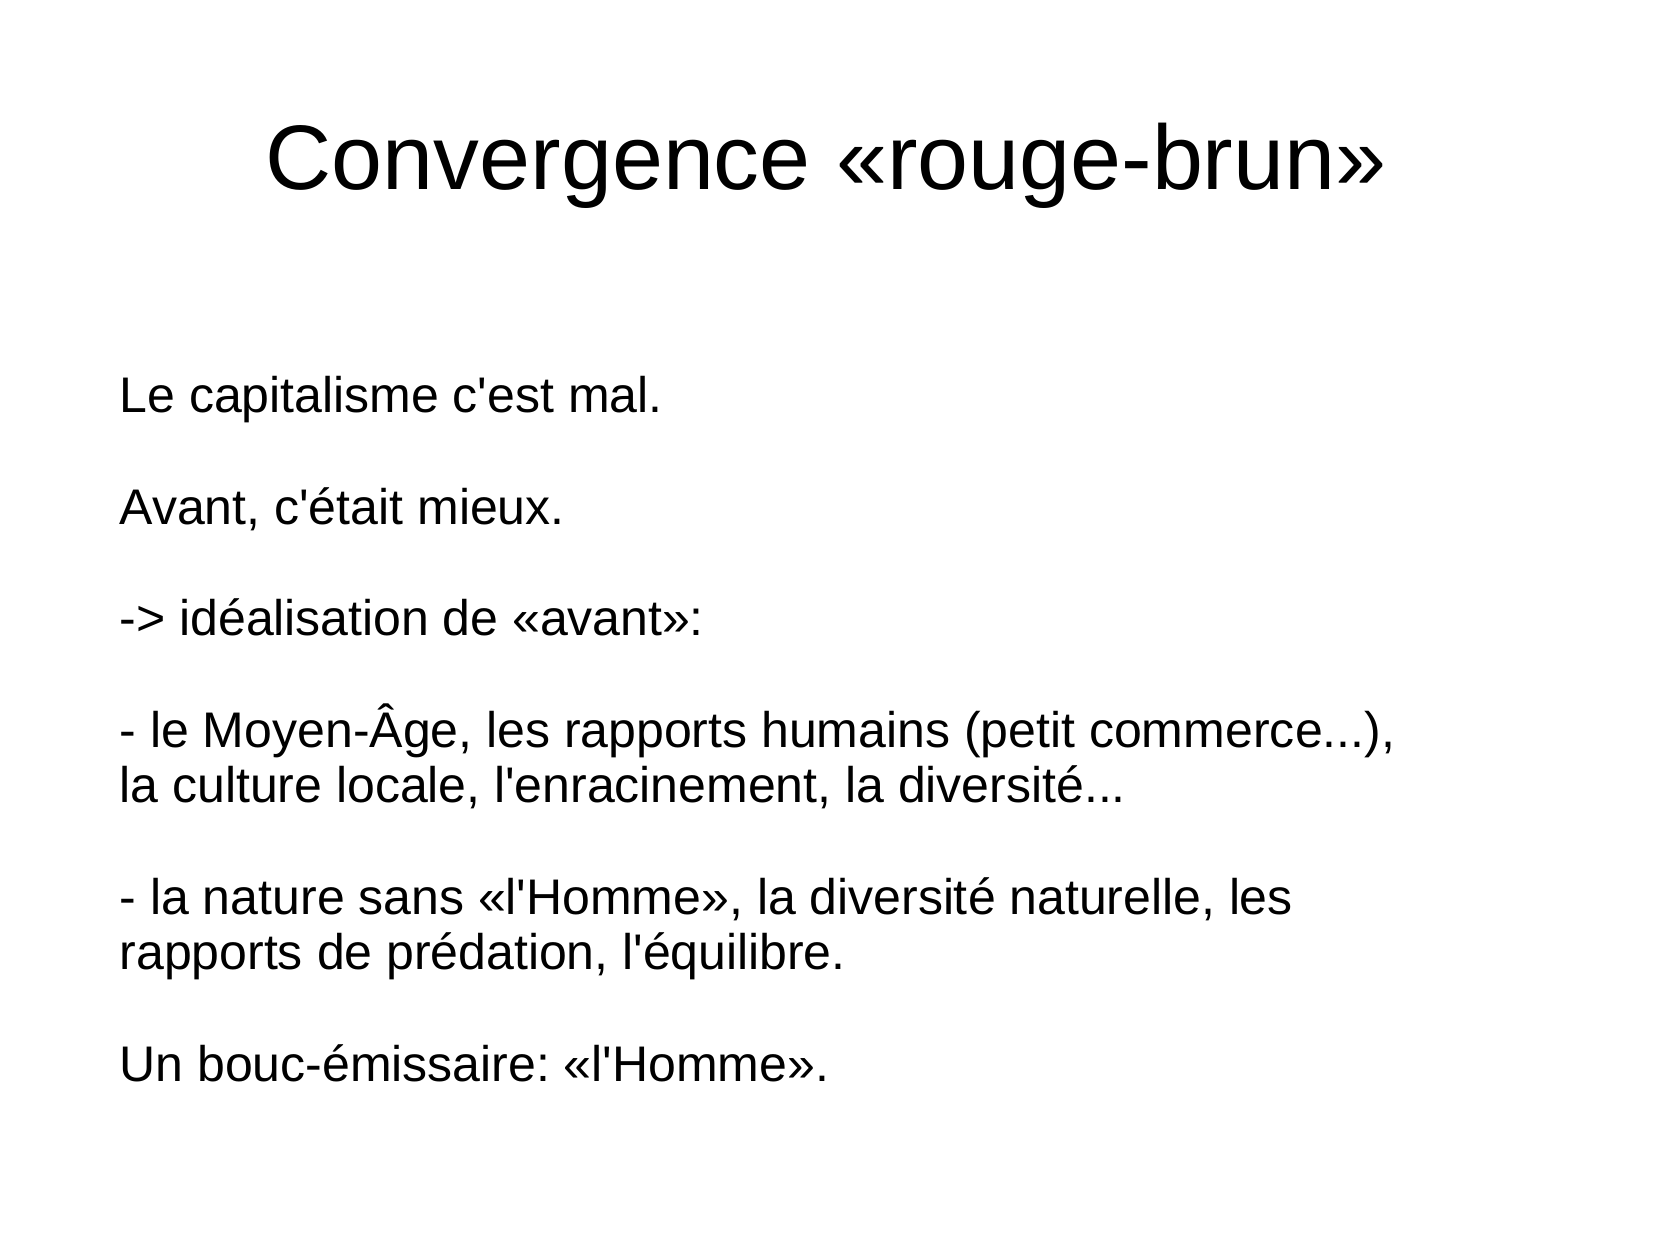

# Convergence «rouge-brun»
Le capitalisme c'est mal.
Avant, c'était mieux.
-> idéalisation de «avant»:
- le Moyen-Âge, les rapports humains (petit commerce...),
la culture locale, l'enracinement, la diversité...
- la nature sans «l'Homme», la diversité naturelle, les
rapports de prédation, l'équilibre.
Un bouc-émissaire: «l'Homme».